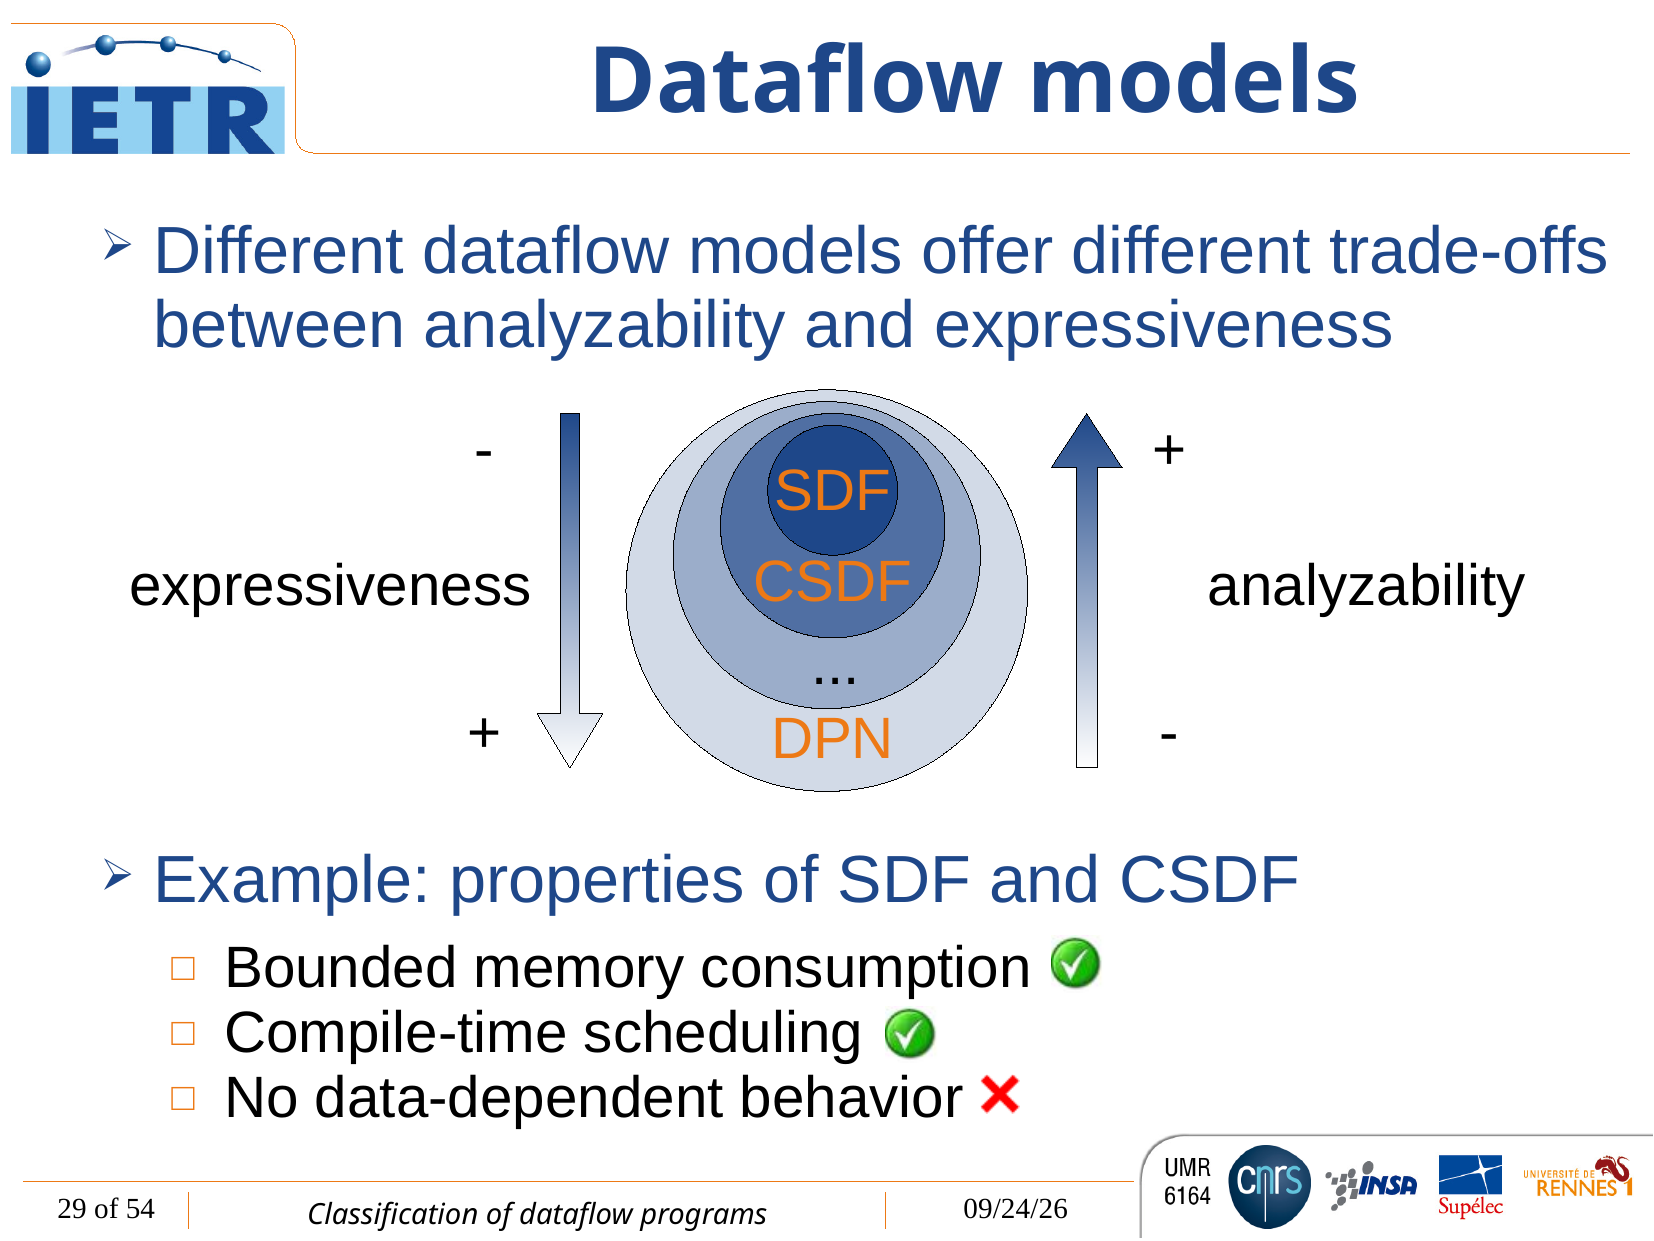

# Dataflow models
Different dataflow models offer different trade-offs between analyzability and expressiveness
Example: properties of SDF and CSDF
Bounded memory consumption
Compile-time scheduling
No data-dependent behavior
-
+
SDF
expressiveness
analyzability
CSDF
...
DPN
+
-
29
Classification of dataflow programs